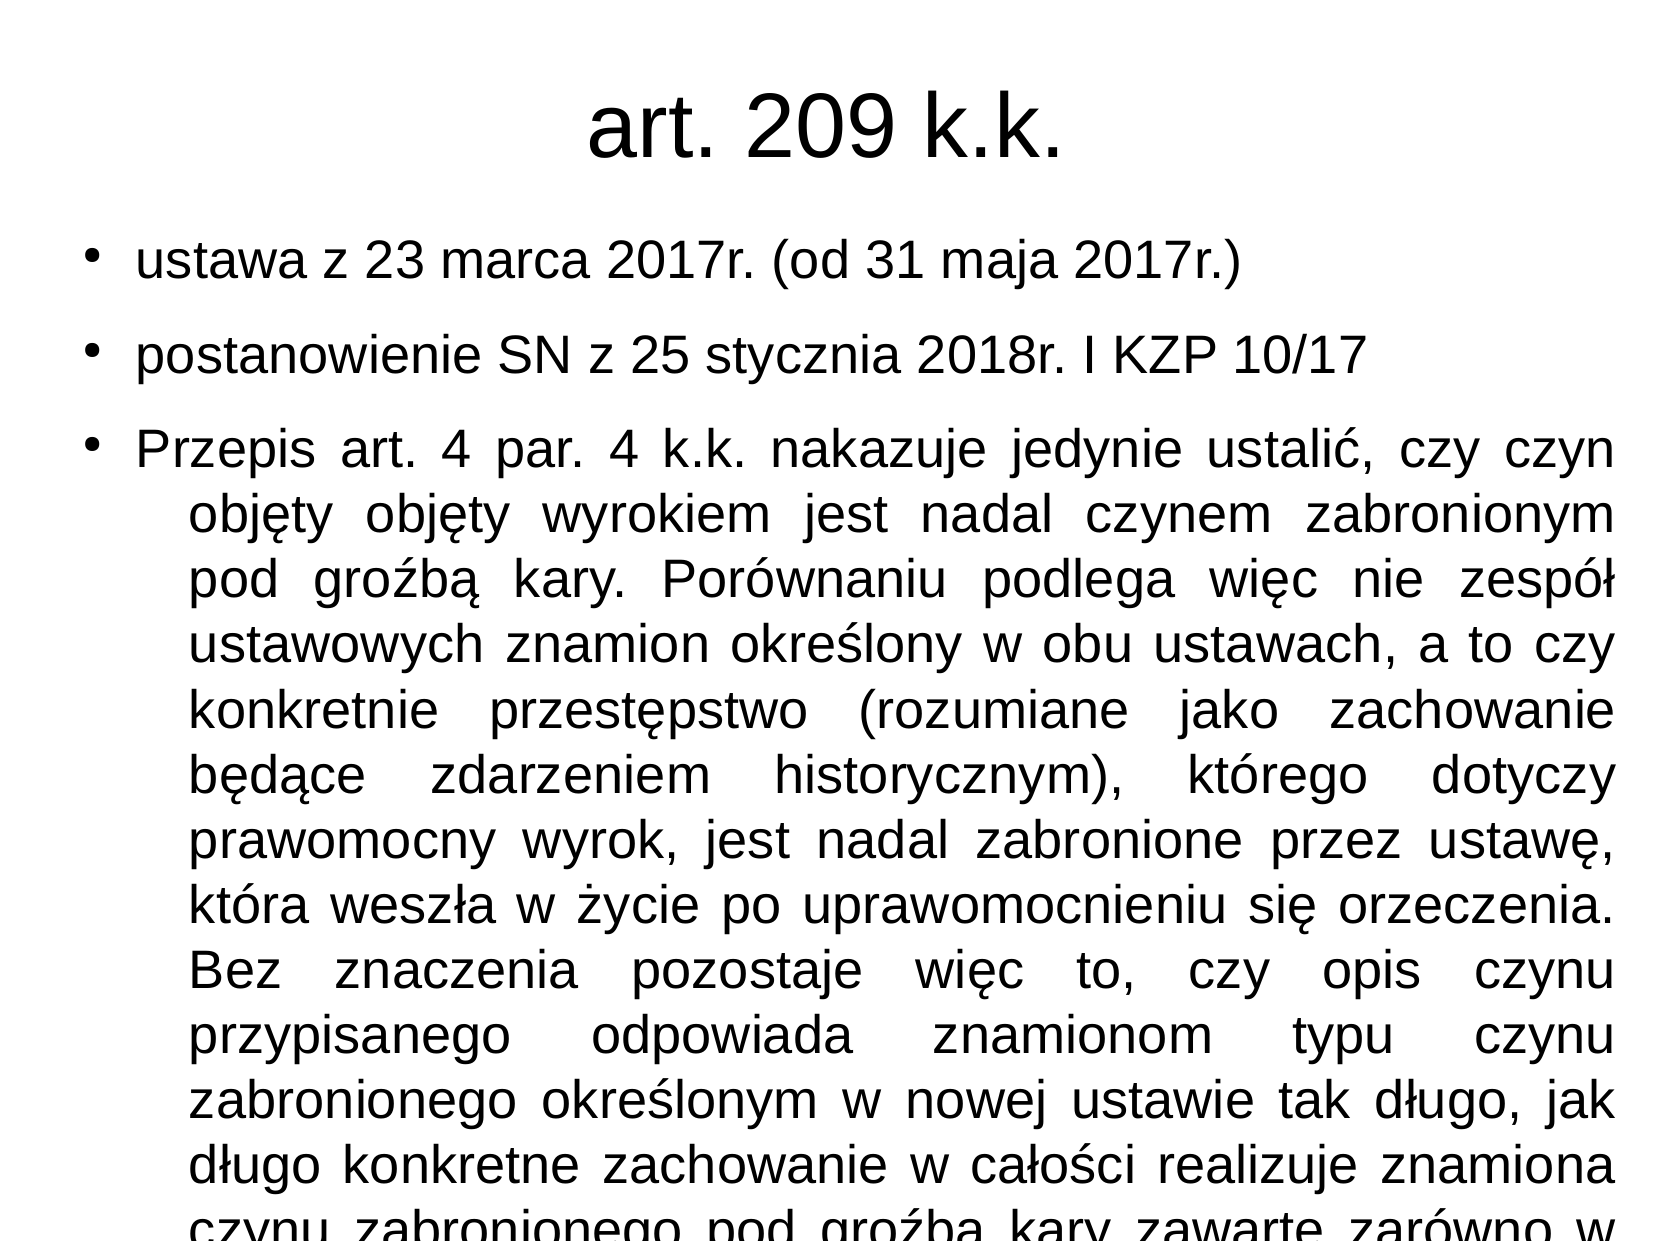

# art. 209 k.k.
ustawa z 23 marca 2017r. (od 31 maja 2017r.)
postanowienie SN z 25 stycznia 2018r. I KZP 10/17
Przepis art. 4 par. 4 k.k. nakazuje jedynie ustalić, czy czyn objęty objęty wyrokiem jest nadal czynem zabronionym pod groźbą kary. Porównaniu podlega więc nie zespół ustawowych znamion określony w obu ustawach, a to czy konkretnie przestępstwo (rozumiane jako zachowanie będące zdarzeniem historycznym), którego dotyczy prawomocny wyrok, jest nadal zabronione przez ustawę, która weszła w życie po uprawomocnieniu się orzeczenia. Bez znaczenia pozostaje więc to, czy opis czynu przypisanego odpowiada znamionom typu czynu zabronionego określonym w nowej ustawie tak długo, jak długo konkretne zachowanie w całości realizuje znamiona czynu zabronionego pod groźbą kary zawarte zarówno w starej jak i nowej ustawie.